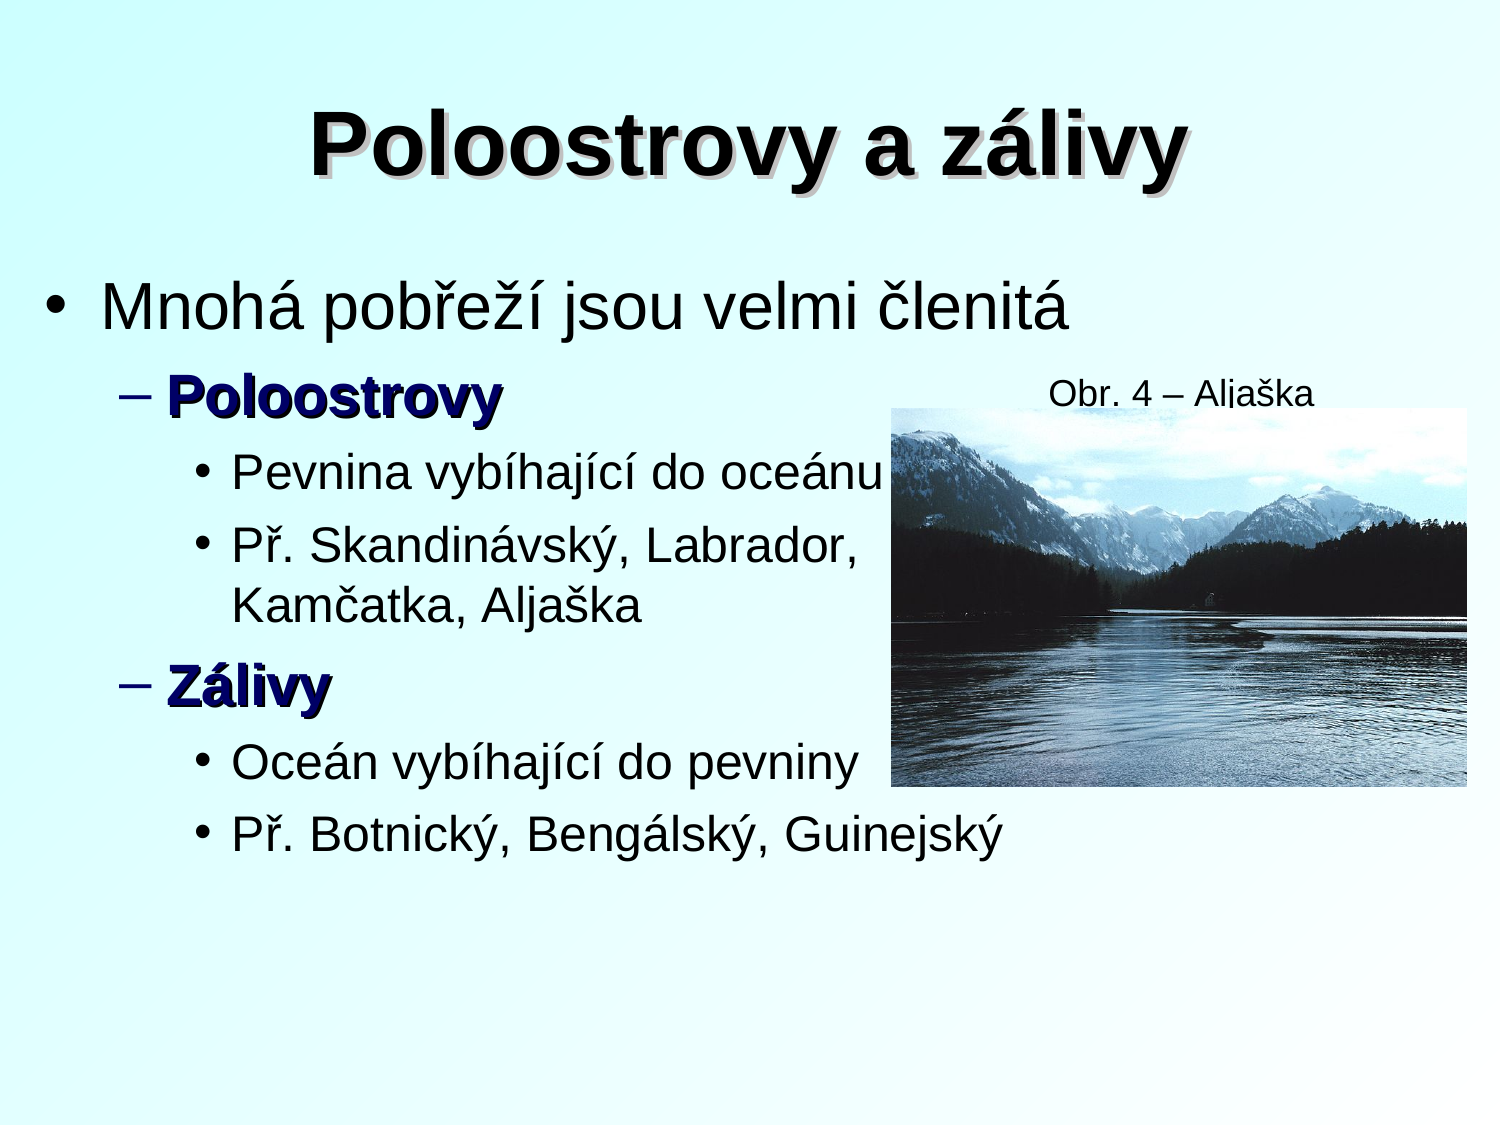

# Poloostrovy a zálivy
Mnohá pobřeží jsou velmi členitá
Poloostrovy
Pevnina vybíhající do oceánu
Př. Skandinávský, Labrador, Kamčatka, Aljaška
Zálivy
Oceán vybíhající do pevniny
Př. Botnický, Bengálský, Guinejský
Obr. 4 – Aljaška